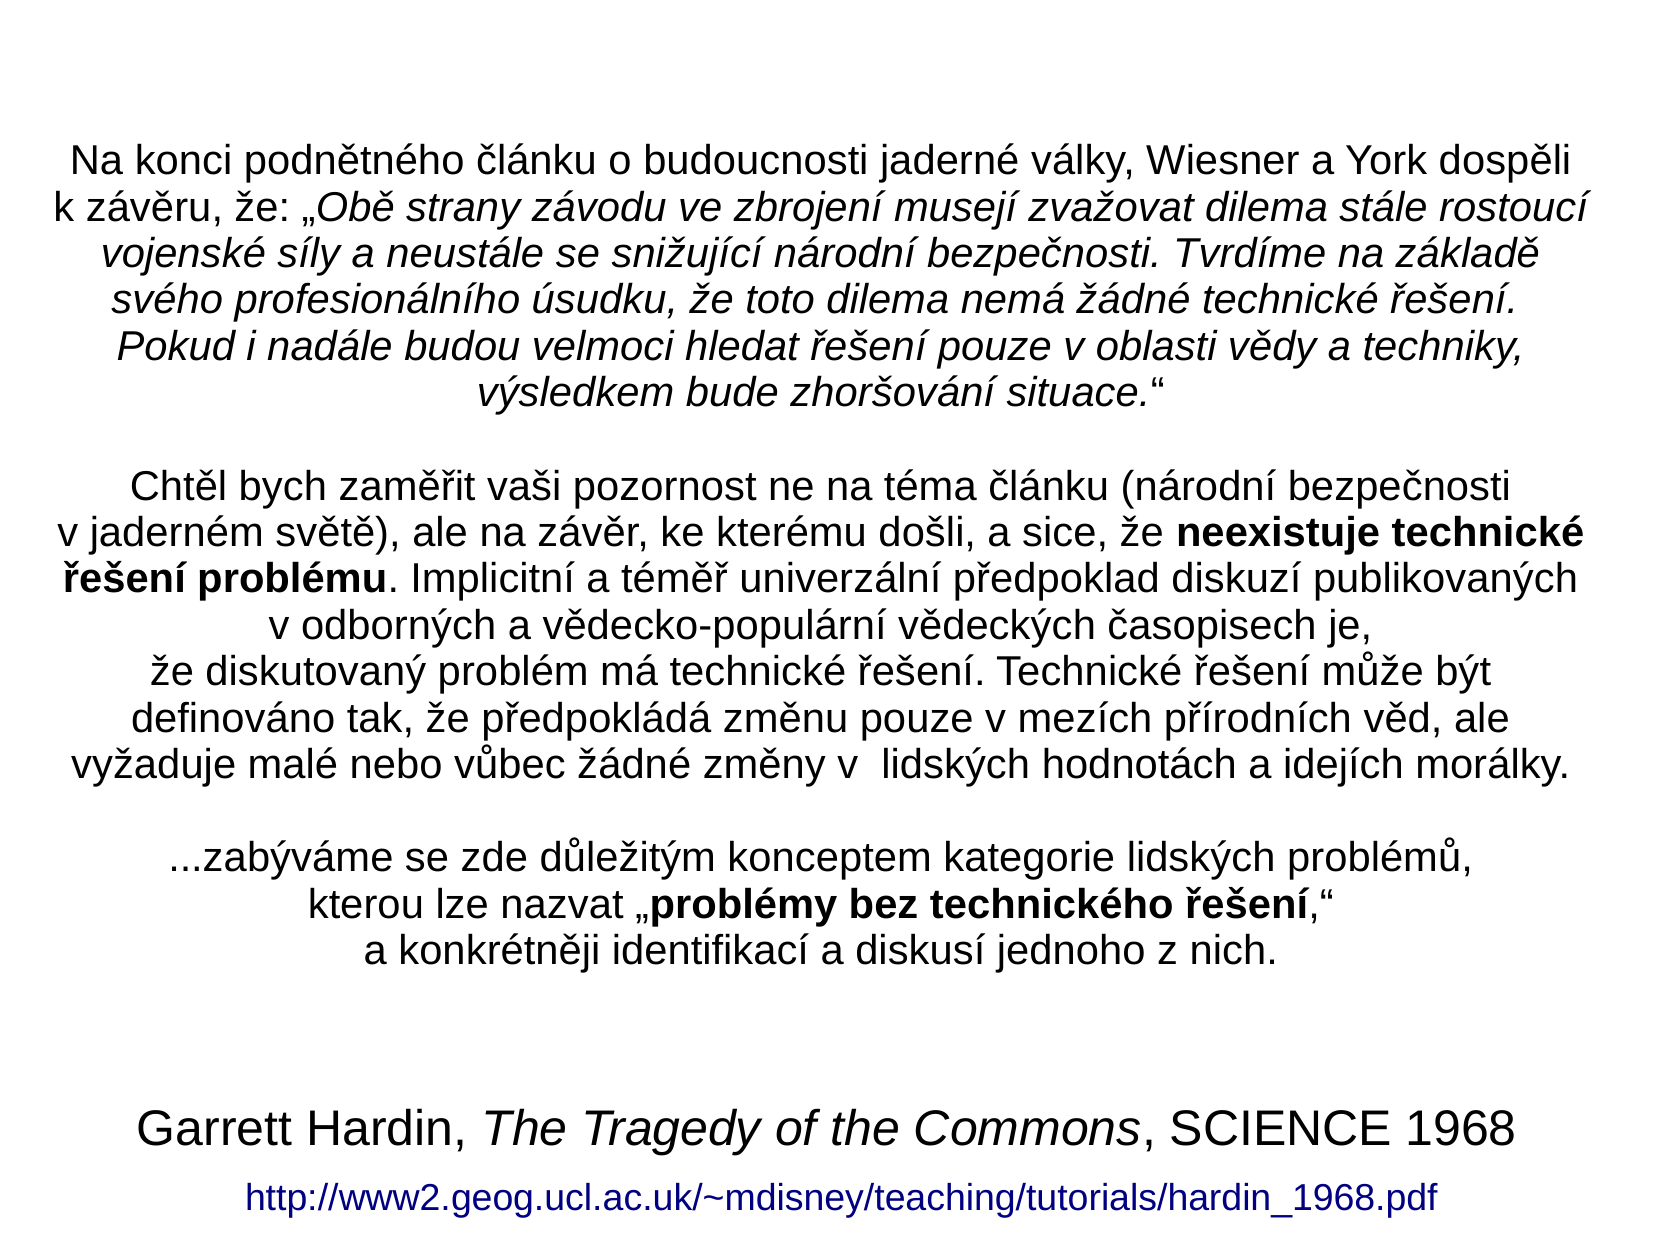

Na konci podnětného článku o budoucnosti jaderné války, Wiesner a York dospěli
k závěru, že: „Obě strany závodu ve zbrojení musejí zvažovat dilema stále rostoucí vojenské síly a neustále se snižující národní bezpečnosti. Tvrdíme na základě svého profesionálního úsudku, že toto dilema nemá žádné technické řešení.
Pokud i nadále budou velmoci hledat řešení pouze v oblasti vědy a techniky, výsledkem bude zhoršování situace.“
Chtěl bych zaměřit vaši pozornost ne na téma článku (národní bezpečnosti
v jaderném světě), ale na závěr, ke kterému došli, a sice, že neexistuje technické řešení problému. Implicitní a téměř univerzální předpoklad diskuzí publikovaných
v odborných a vědecko-populární vědeckých časopisech je,
že diskutovaný problém má technické řešení. Technické řešení může být definováno tak, že předpokládá změnu pouze v mezích přírodních věd, ale vyžaduje malé nebo vůbec žádné změny v lidských hodnotách a idejích morálky.
...zabýváme se zde důležitým konceptem kategorie lidských problémů,
kterou lze nazvat „problémy bez technického řešení,“
a konkrétněji identifikací a diskusí jednoho z nich.
# Garrett Hardin, The Tragedy of the Commons, SCIENCE 1968
http://www2.geog.ucl.ac.uk/~mdisney/teaching/tutorials/hardin_1968.pdf